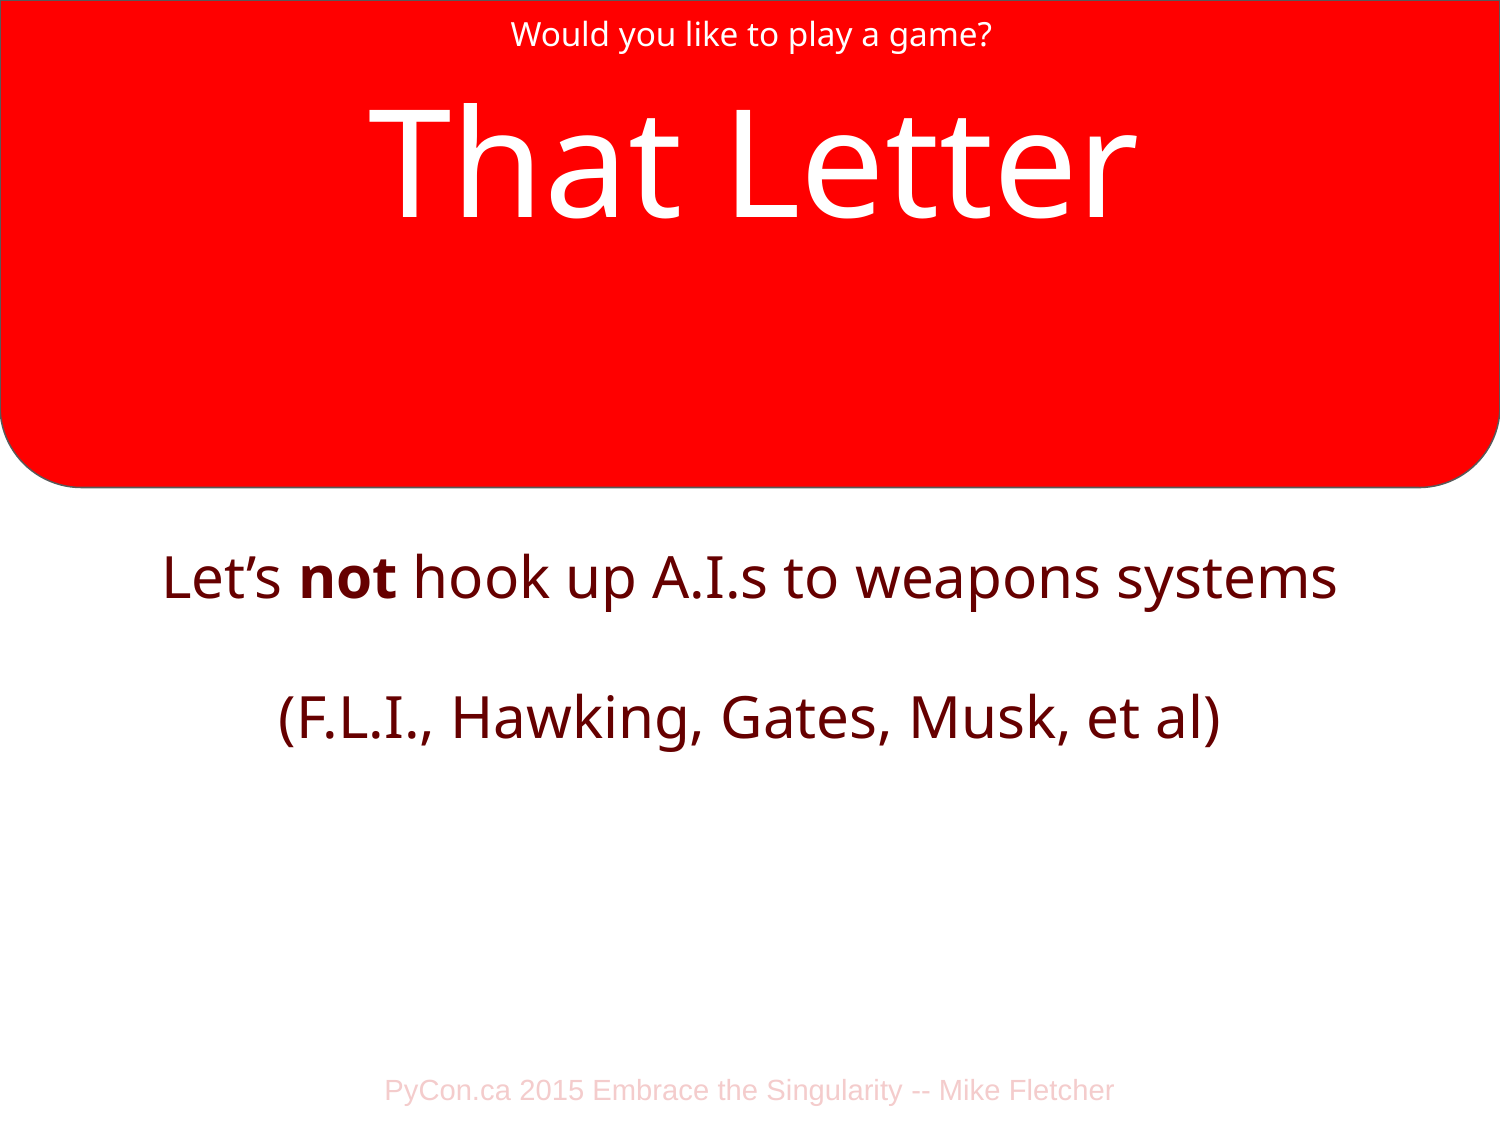

Would you like to play a game?
# That Letter
Let’s not hook up A.I.s to weapons systems
(F.L.I., Hawking, Gates, Musk, et al)